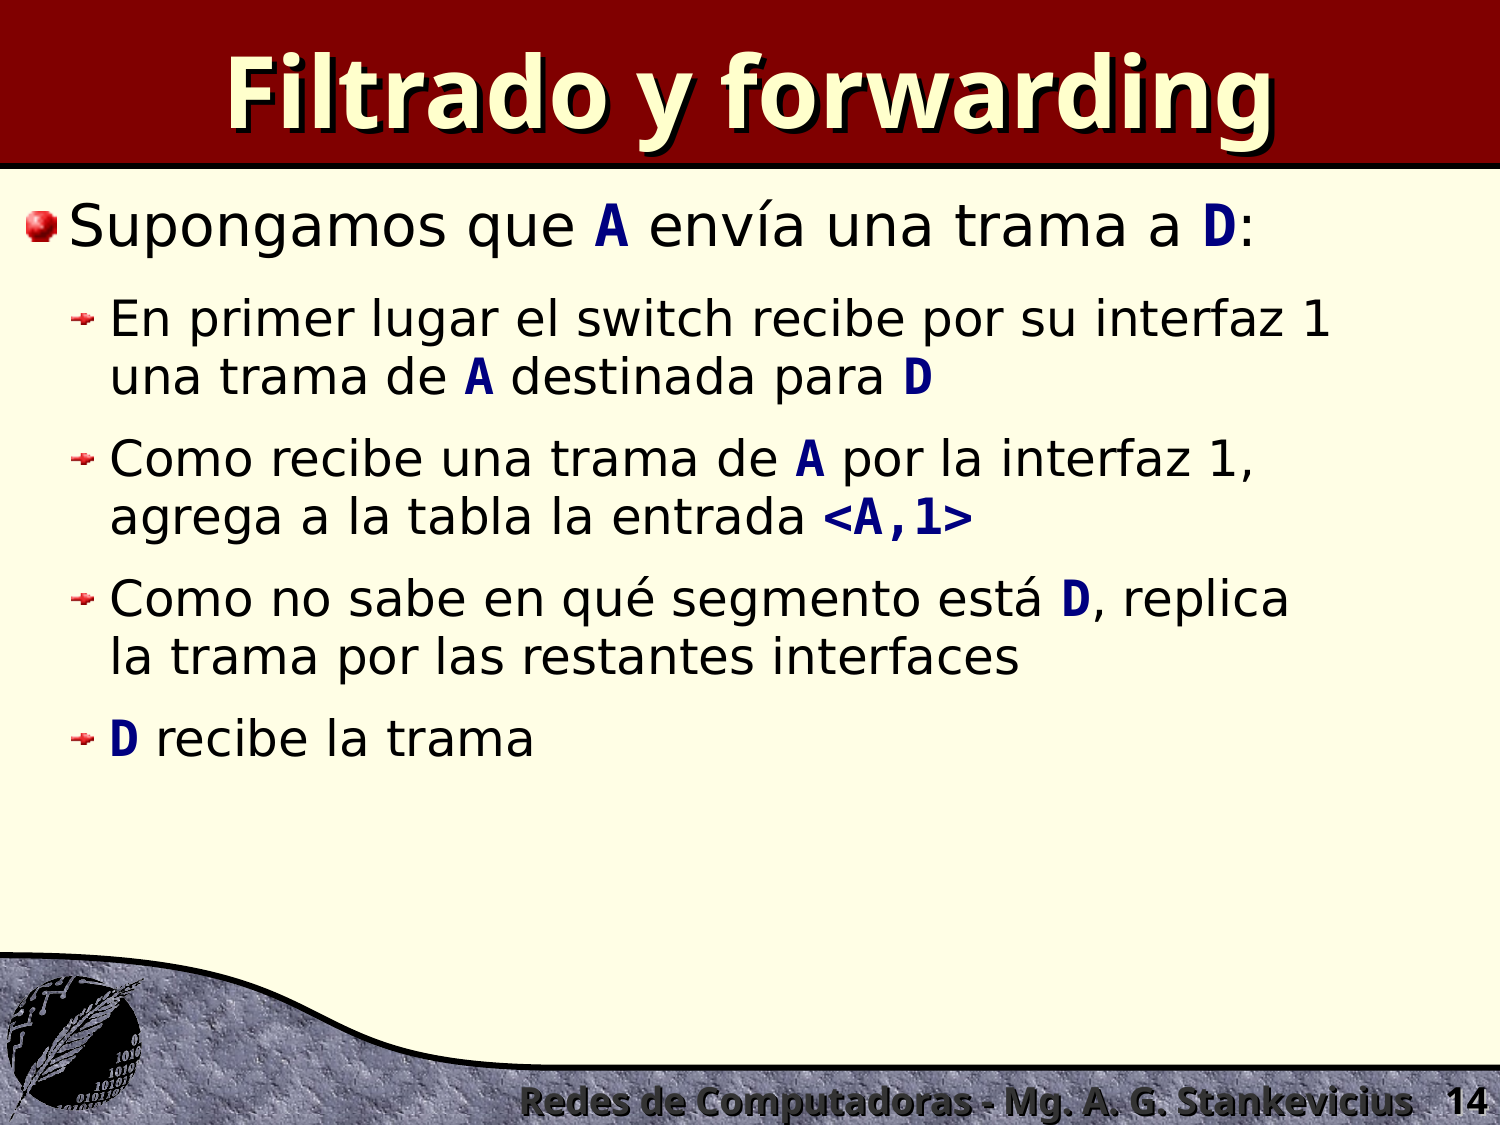

# Filtrado y forwarding
Supongamos que A envía una trama a D:
En primer lugar el switch recibe por su interfaz 1
una trama de A destinada para D
Como recibe una trama de A por la interfaz 1,
agrega a la tabla la entrada <A,1>
Como no sabe en qué segmento está D, replica
la trama por las restantes interfaces
D recibe la trama
14